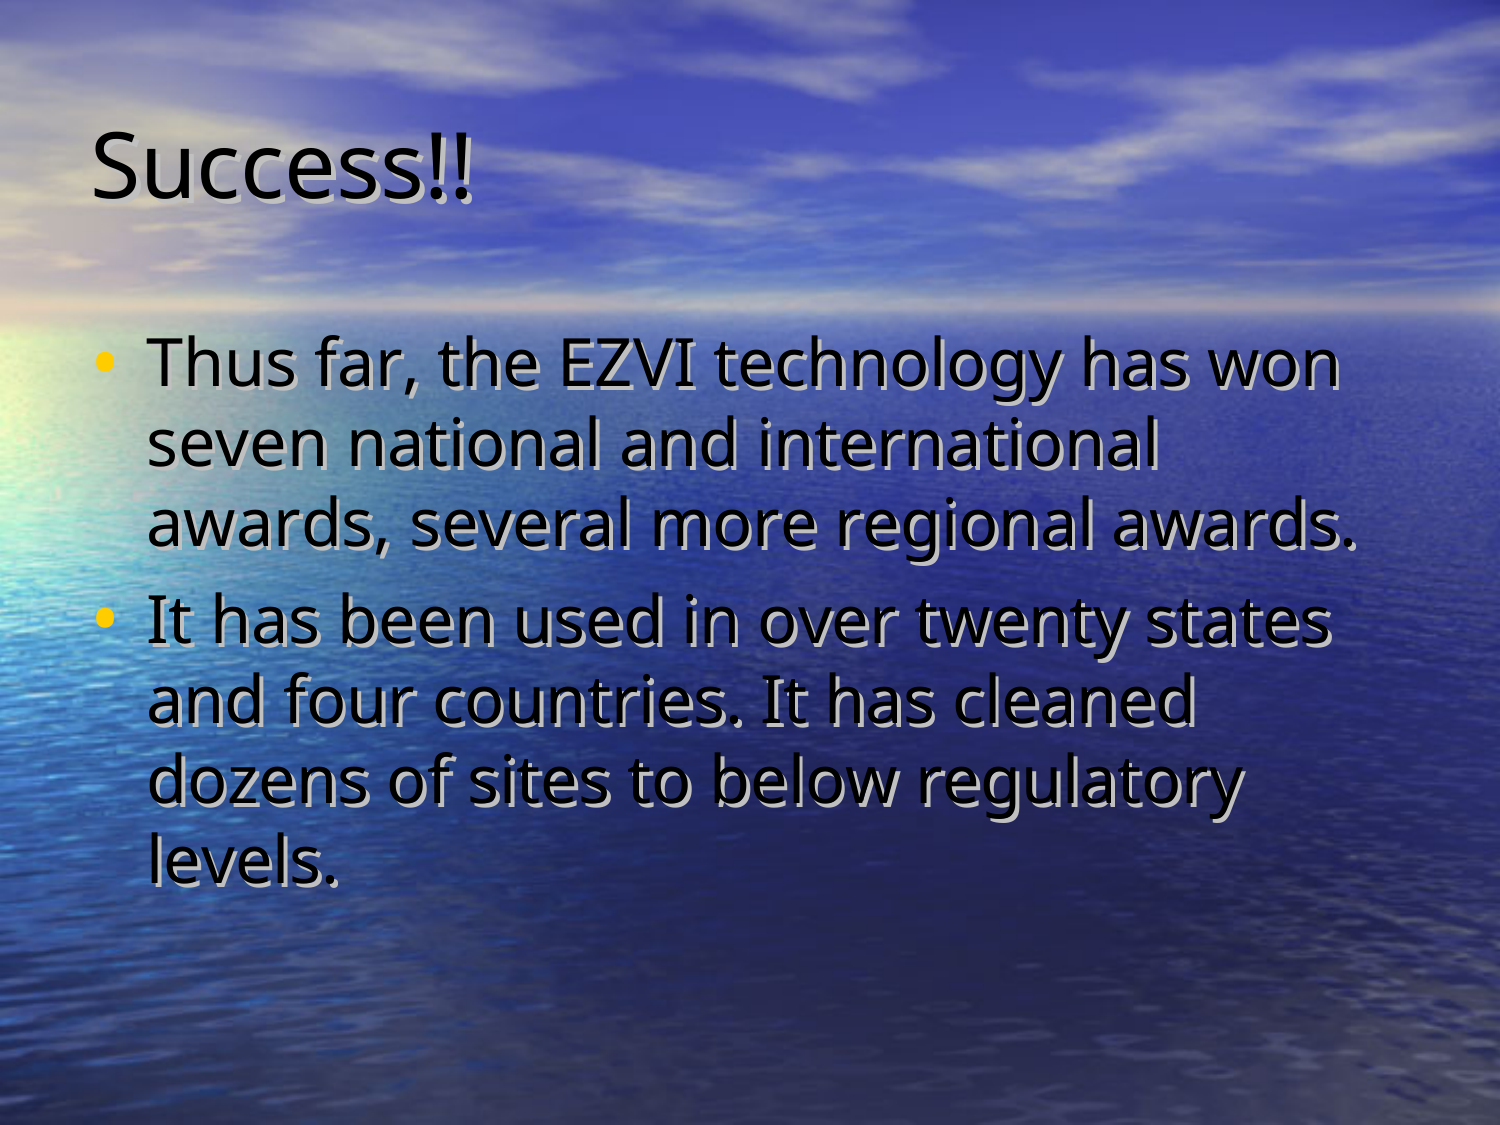

# Success!!
Thus far, the EZVI technology has won seven national and international awards, several more regional awards.
It has been used in over twenty states and four countries. It has cleaned dozens of sites to below regulatory levels.